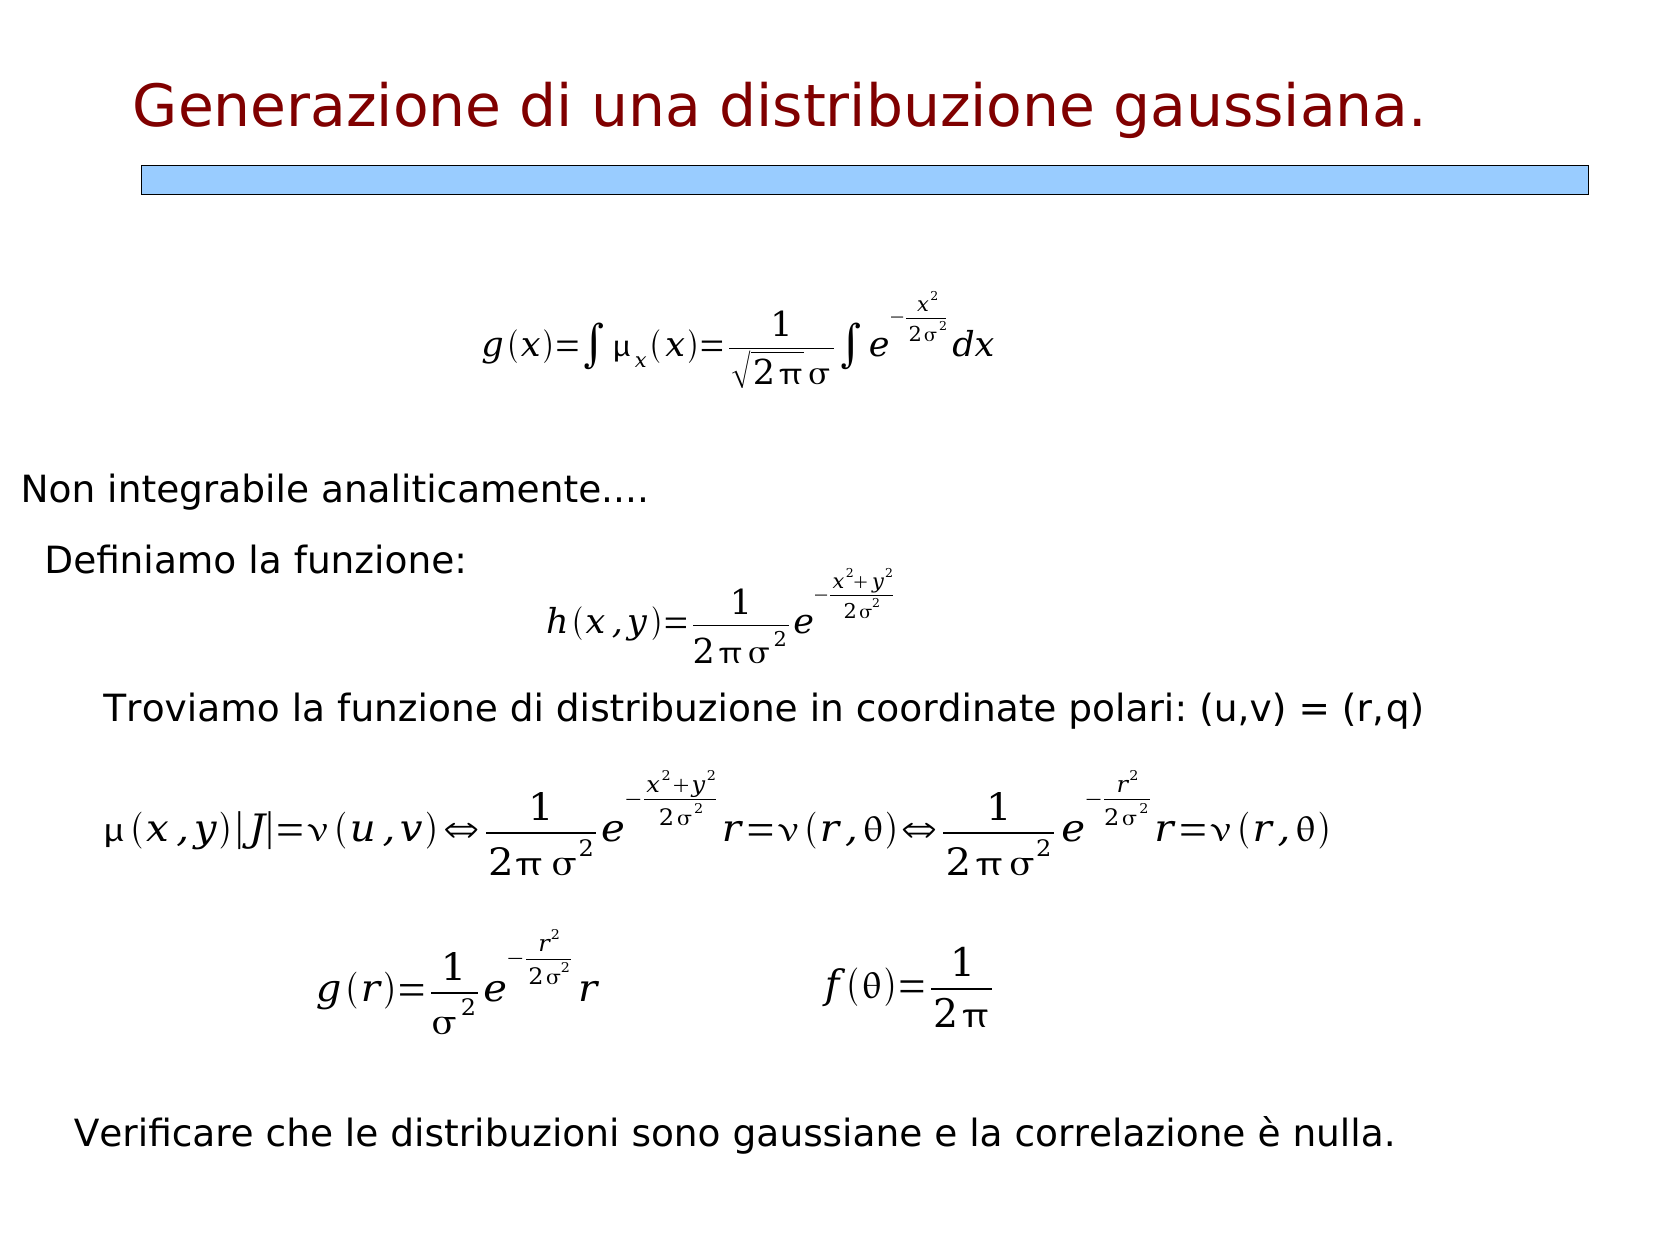

Generazione di una distribuzione gaussiana.
Non integrabile analiticamente....
Definiamo la funzione:
Troviamo la funzione di distribuzione in coordinate polari: (u,v) = (r,q)
Verificare che le distribuzioni sono gaussiane e la correlazione è nulla.